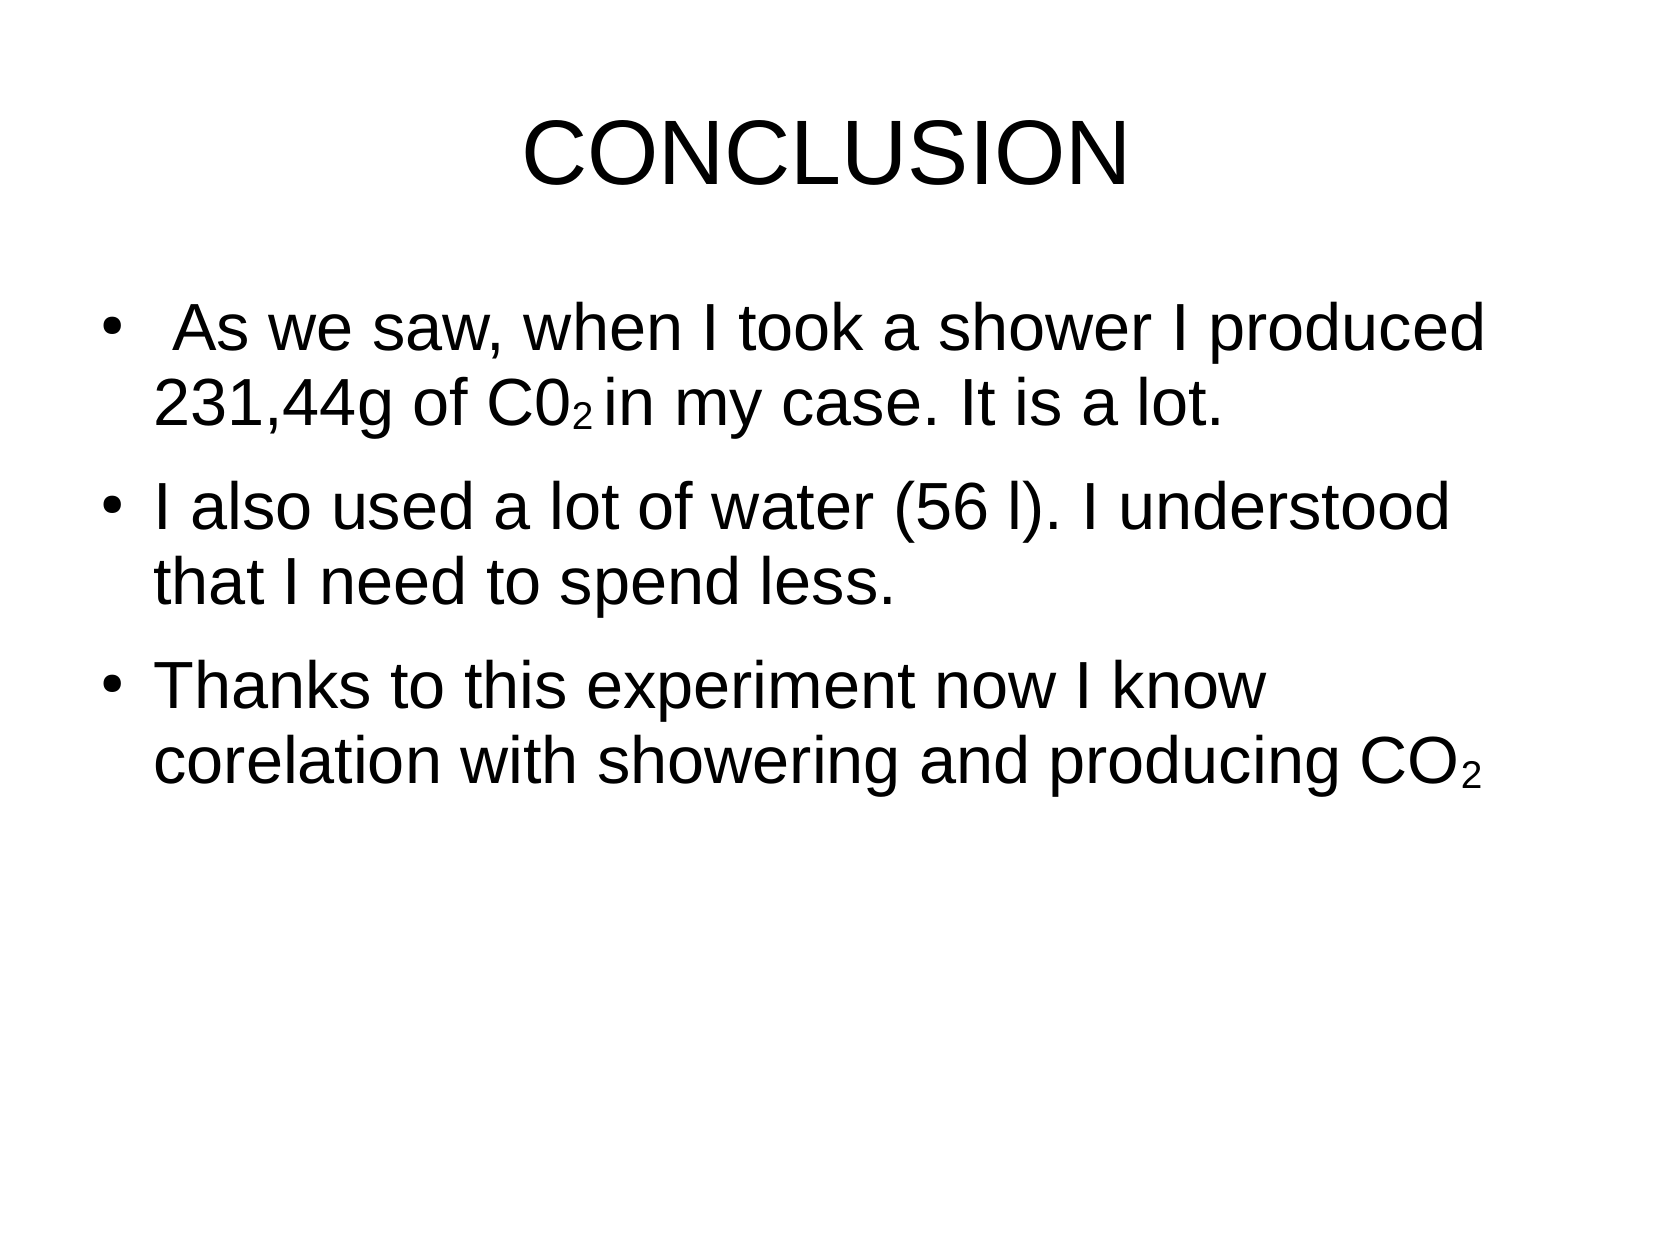

# CONCLUSION
 As we saw, when I took a shower I produced 231,44g of C02 in my case. It is a lot.
I also used a lot of water (56 l). I understood that I need to spend less.
Thanks to this experiment now I know corelation with showering and producing CO2